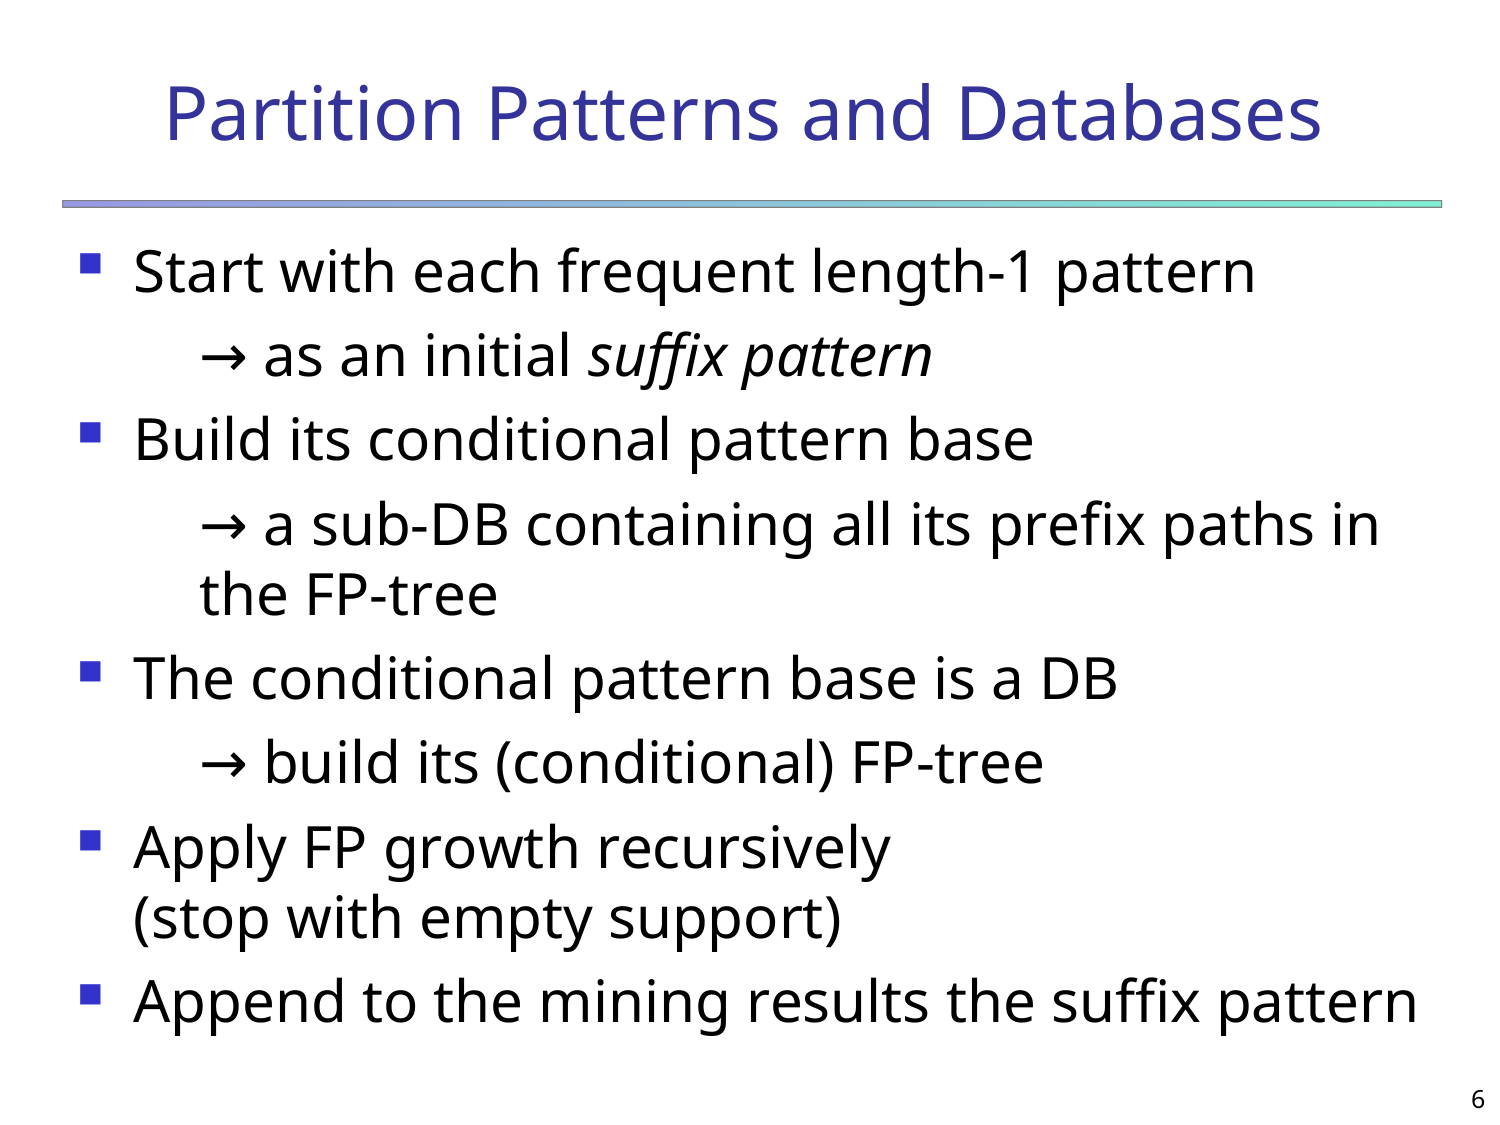

# Partition Patterns and Databases
Start with each frequent length-1 pattern
→ as an initial suffix pattern
Build its conditional pattern base
→ a sub-DB containing all its prefix paths in the FP-tree
The conditional pattern base is a DB
→ build its (conditional) FP-tree
Apply FP growth recursively
(stop with empty support)
Append to the mining results the suffix pattern